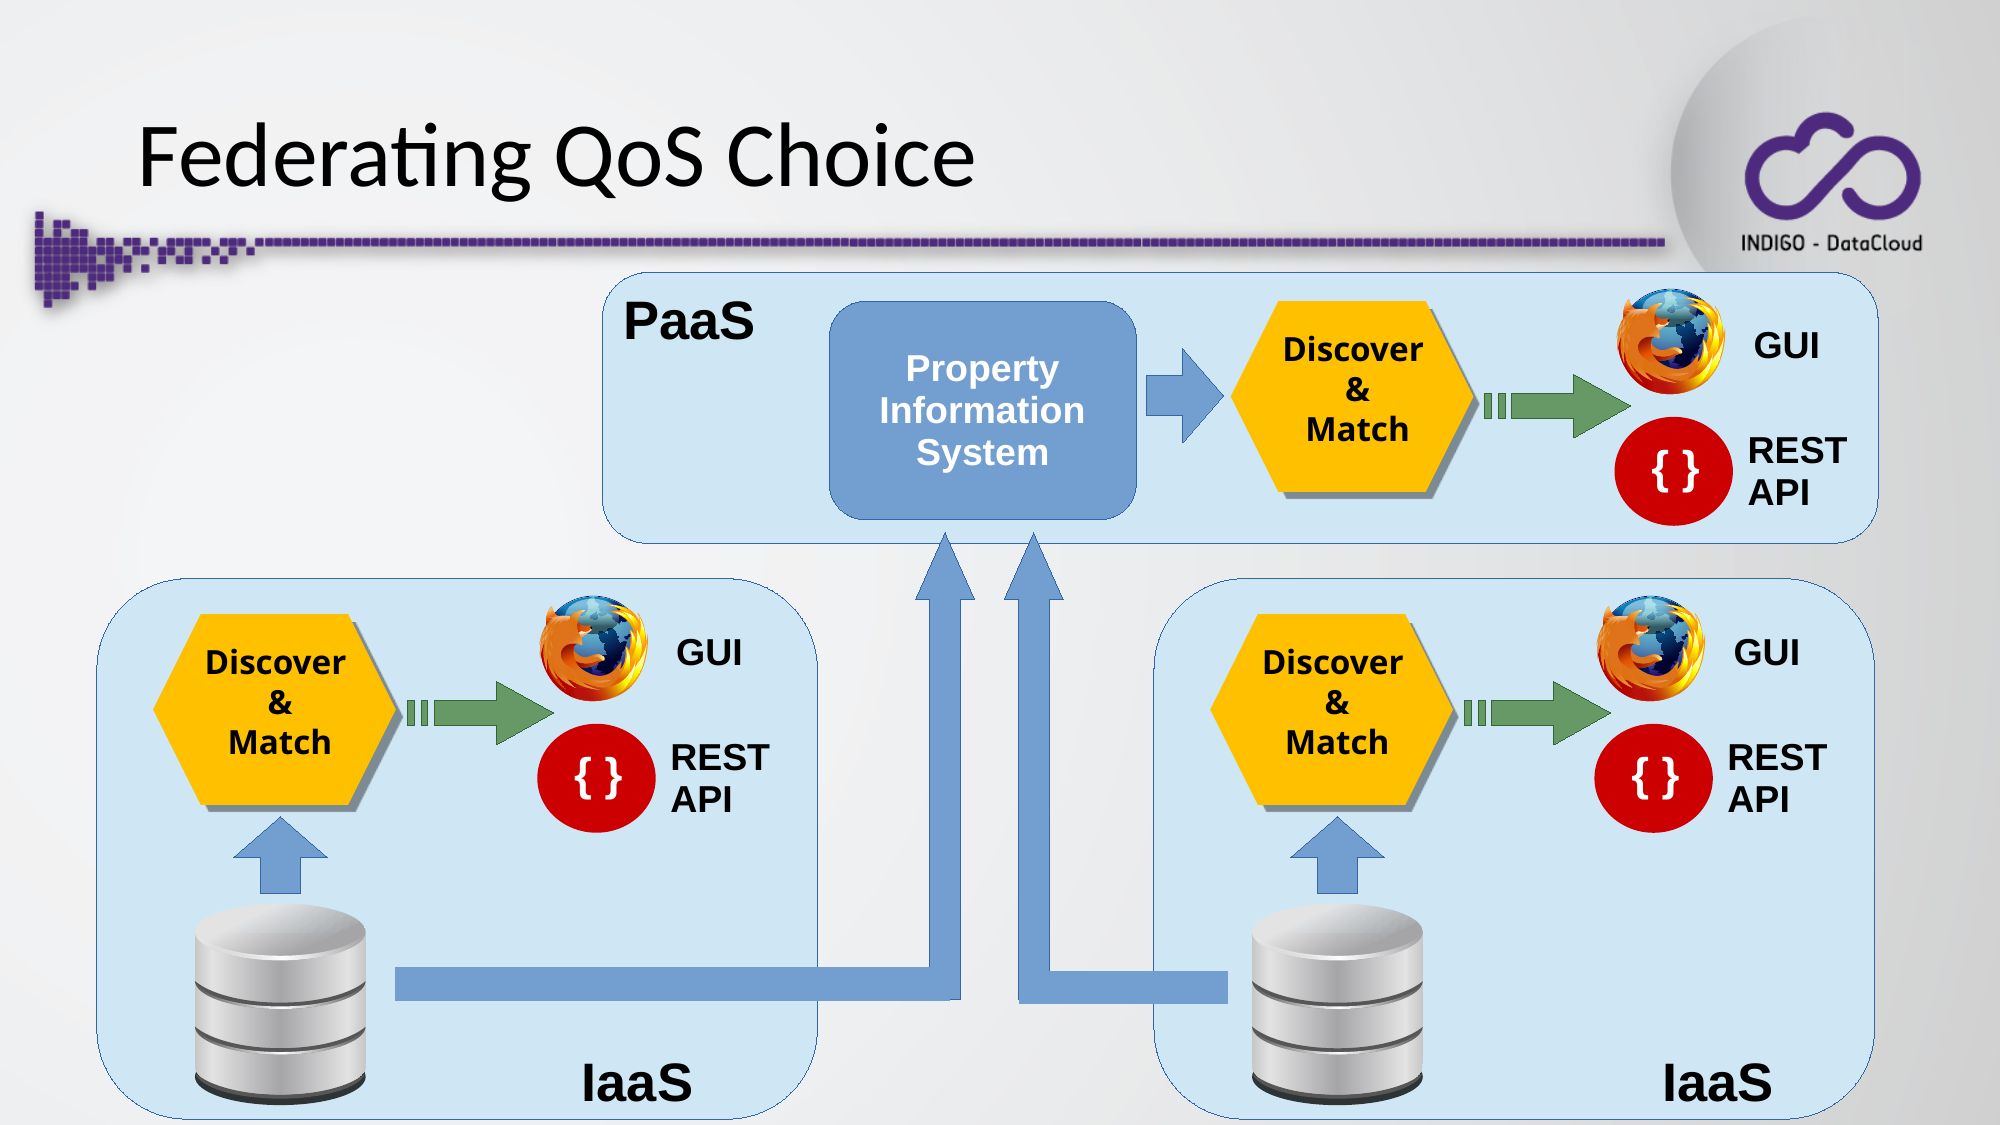

# Federating QoS Choice
PaaS
Property
Information
System
Discover
&
Match
GUI
{ }
REST
API
Discover
&
Match
Discover
&
Match
GUI
GUI
{ }
{ }
REST
API
REST
API
IaaS
IaaS